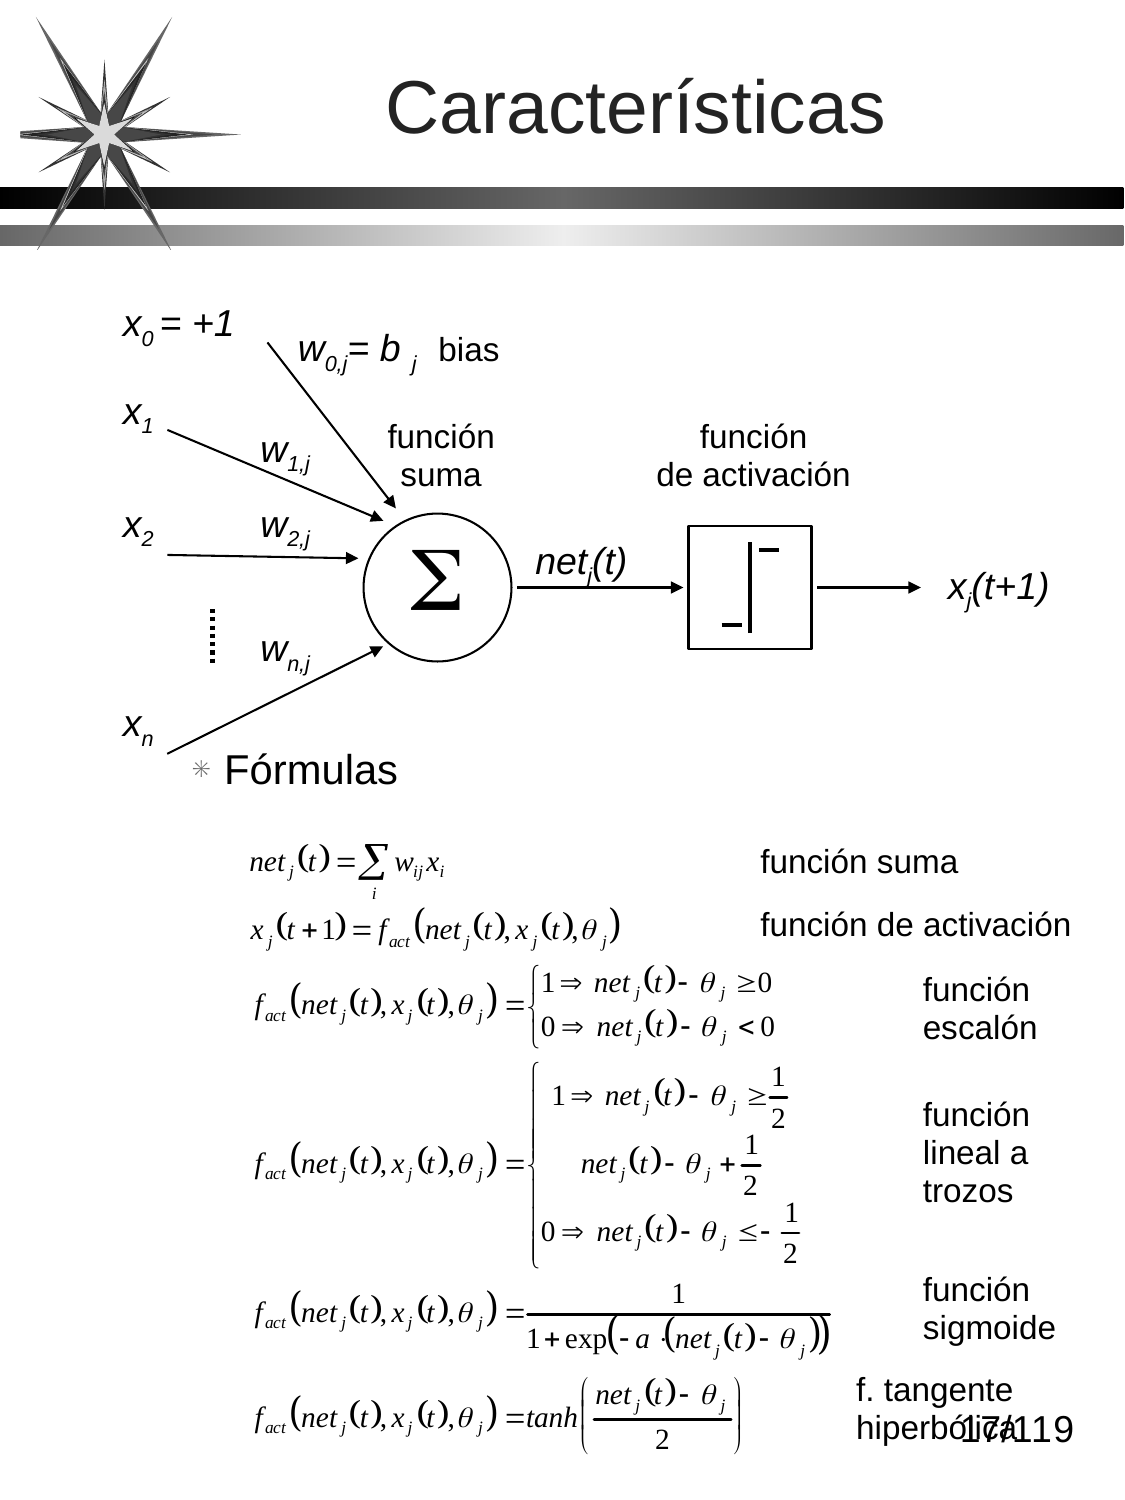

# Características
Fórmulas
x0 = +1
w0,j= bj
bias
x1
función
suma
función
de activación
w1,j
x2
w2,j

netj(t)
xj(t+1)
wn,j
xn
función suma
función de activación
función
escalón
función
lineal a
trozos
función
sigmoide
f. tangente
hiperbólica